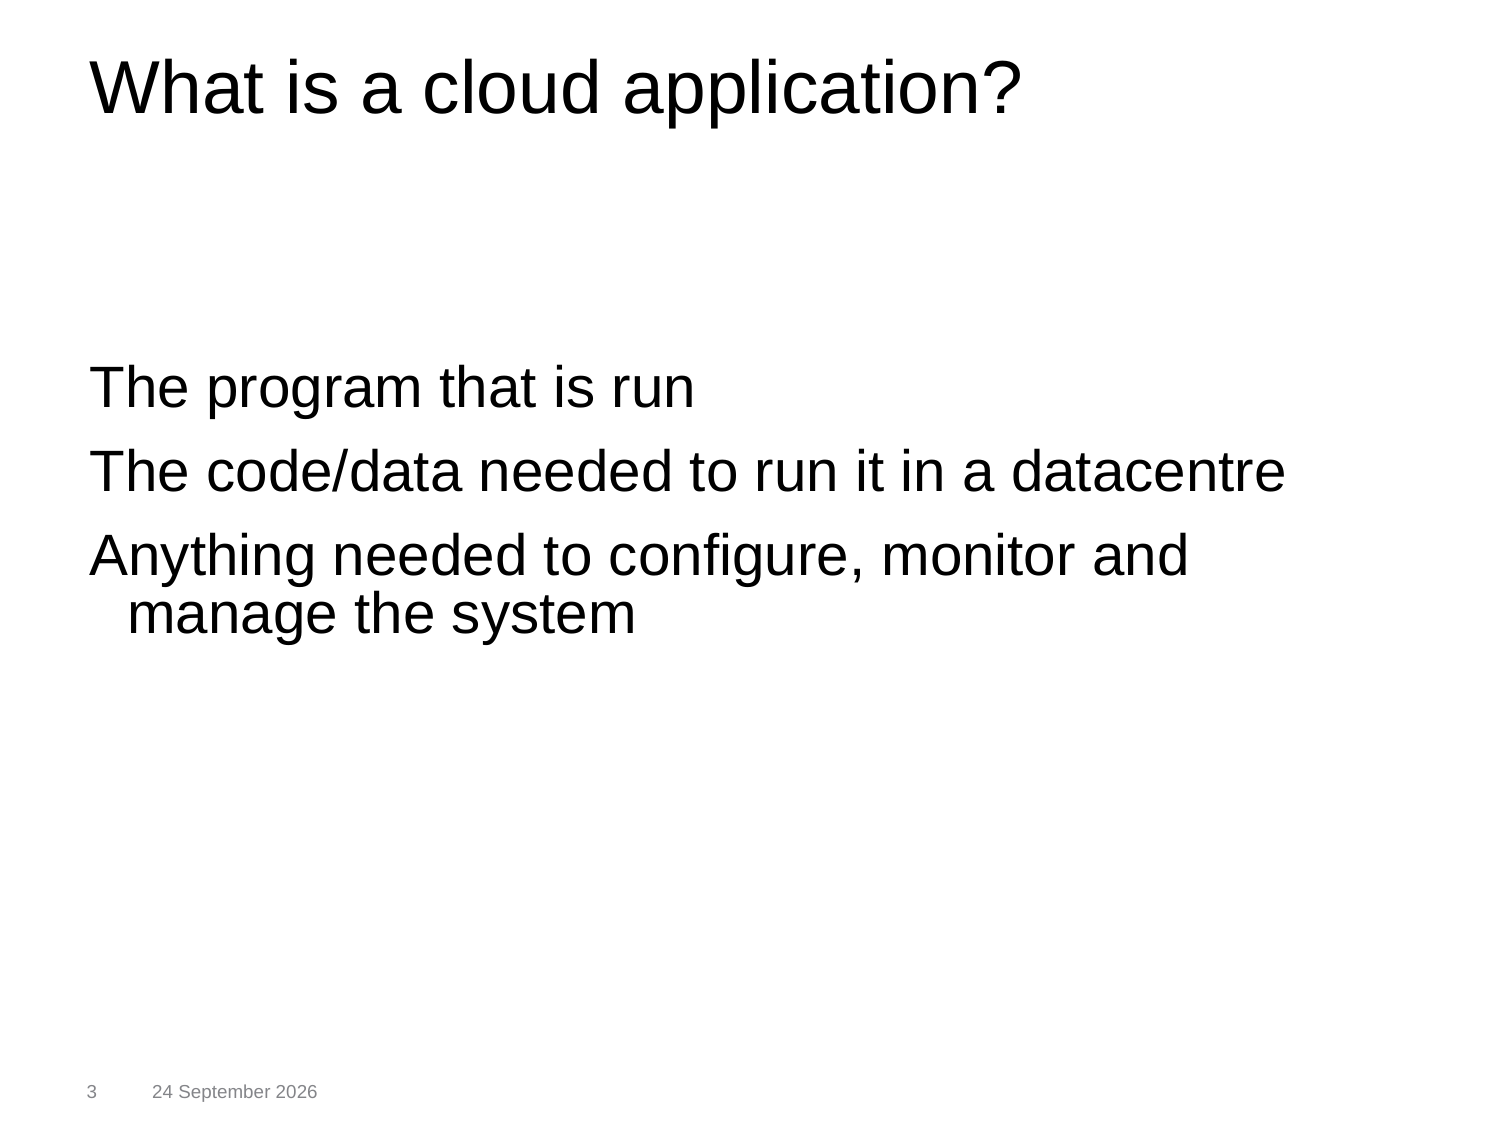

# What is a cloud application?
The program that is run
The code/data needed to run it in a datacentre
Anything needed to configure, monitor and manage the system